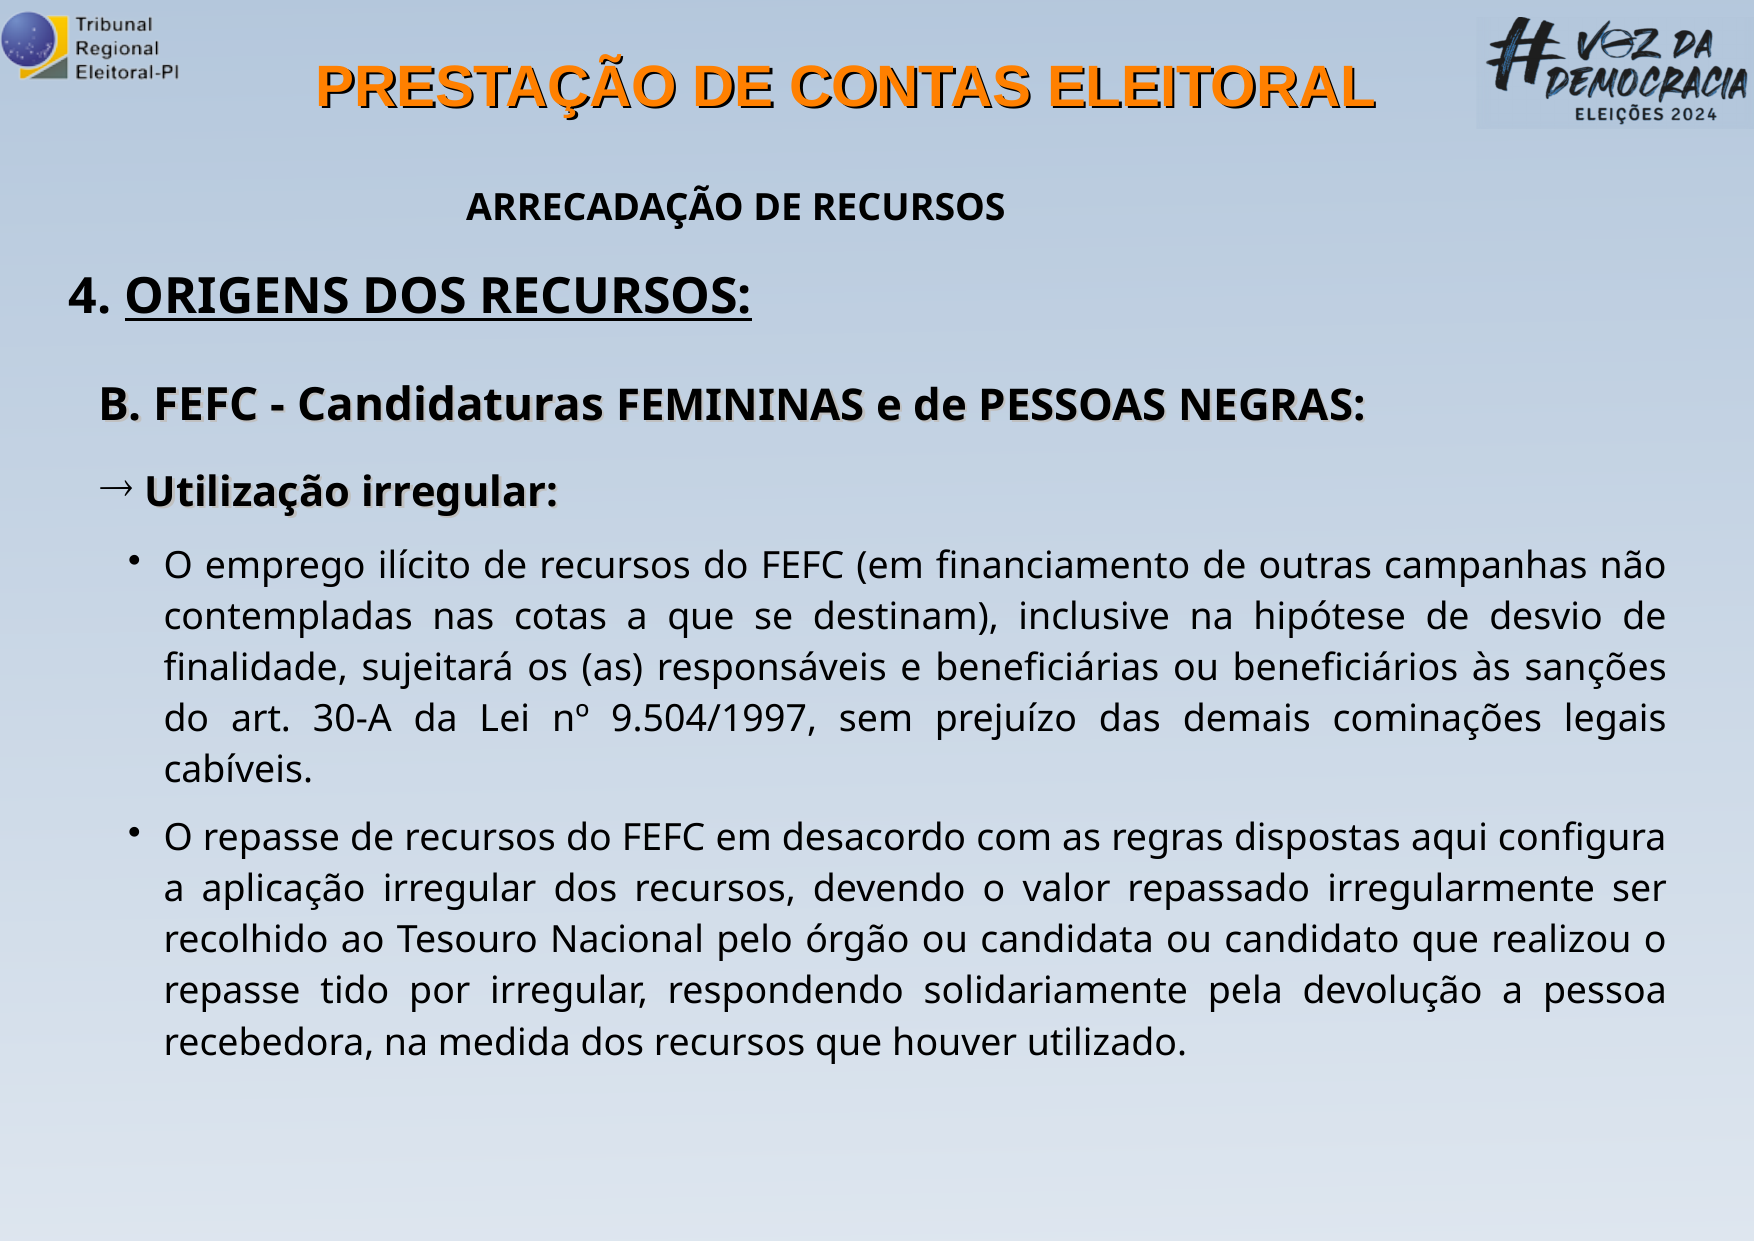

# PRESTAÇÃO DE CONTAS ELEITORAL
ARRECADAÇÃO DE RECURSOS
ORIGENS DOS RECURSOS:
B. FEFC - Candidaturas FEMININAS e de PESSOAS NEGRAS:
 Utilização irregular:
O emprego ilícito de recursos do FEFC (em financiamento de outras campanhas não contempladas nas cotas a que se destinam), inclusive na hipótese de desvio de finalidade, sujeitará os (as) responsáveis e beneficiárias ou beneficiários às sanções do art. 30-A da Lei nº 9.504/1997, sem prejuízo das demais cominações legais cabíveis.
O repasse de recursos do FEFC em desacordo com as regras dispostas aqui configura a aplicação irregular dos recursos, devendo o valor repassado irregularmente ser recolhido ao Tesouro Nacional pelo órgão ou candidata ou candidato que realizou o repasse tido por irregular, respondendo solidariamente pela devolução a pessoa recebedora, na medida dos recursos que houver utilizado.